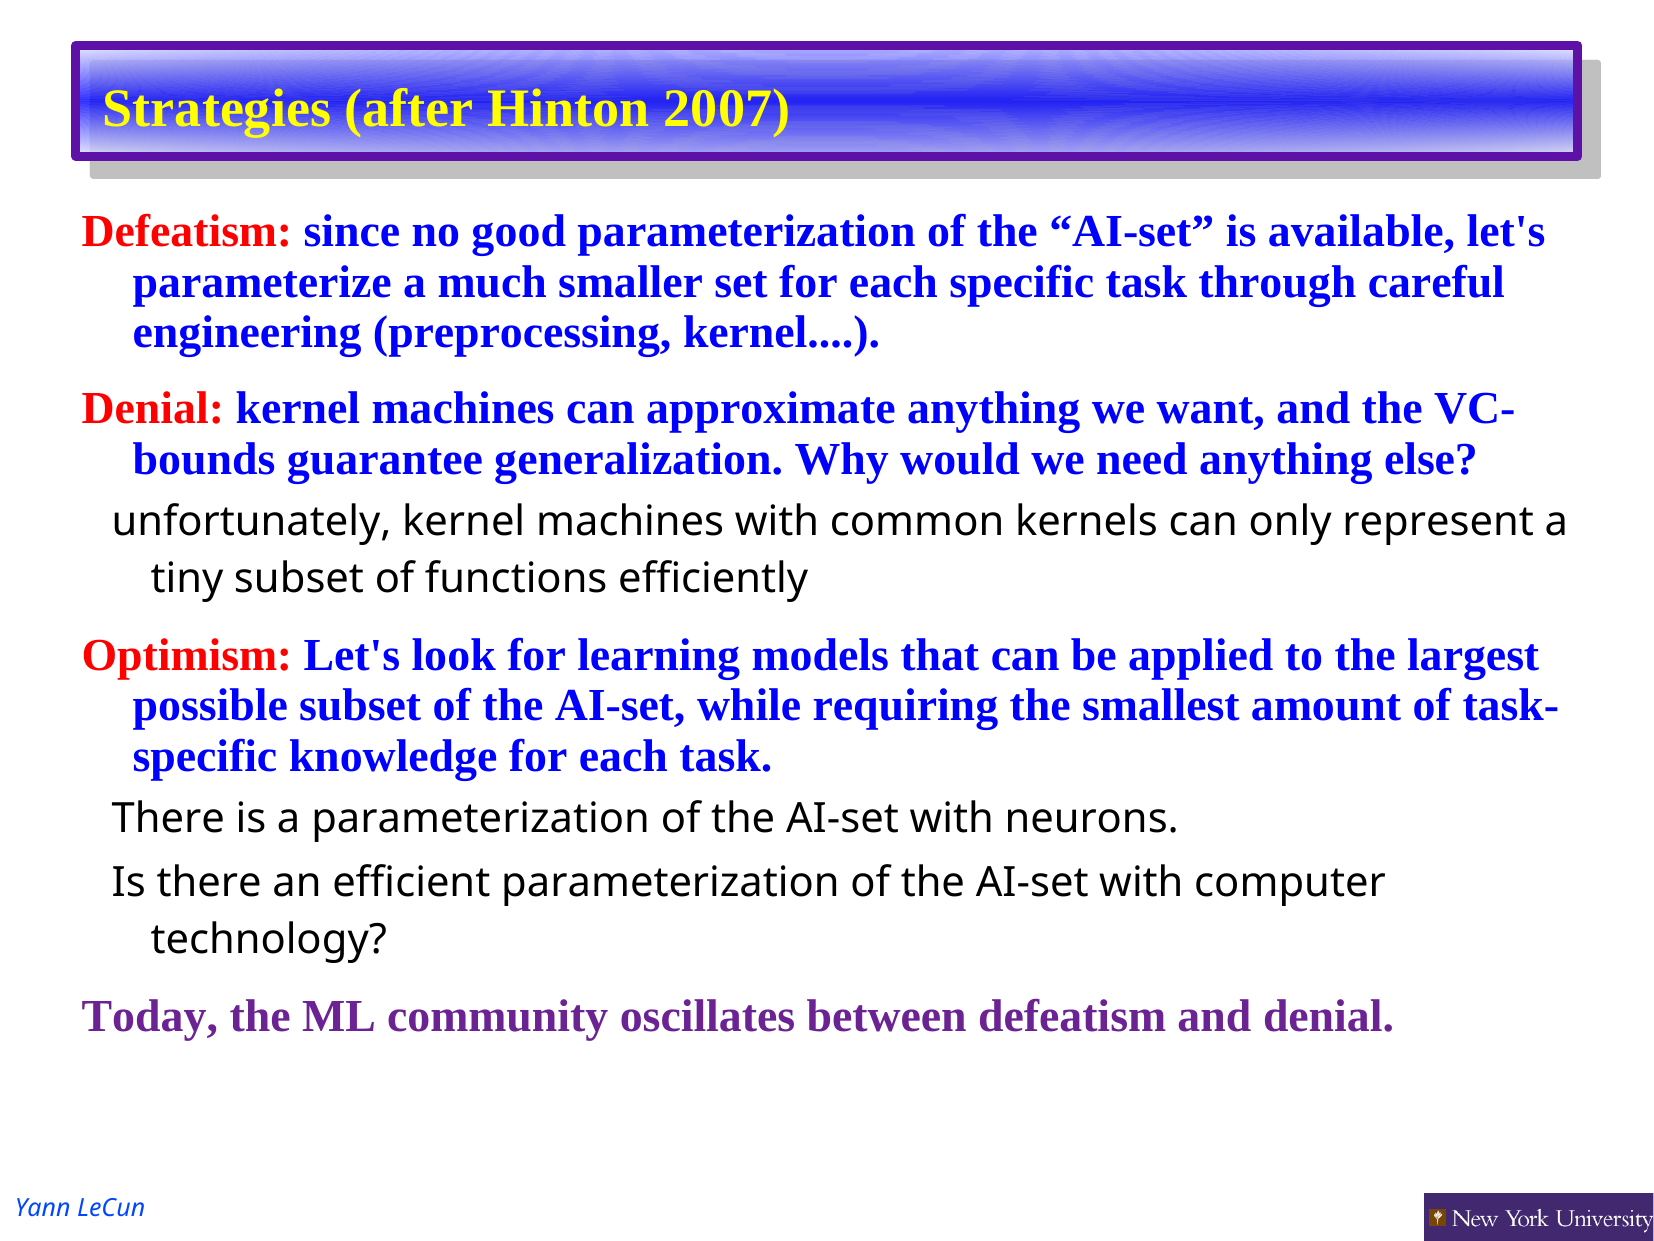

# Strategies (after Hinton 2007)
Defeatism: since no good parameterization of the “AI-set” is available, let's parameterize a much smaller set for each specific task through careful engineering (preprocessing, kernel....).
Denial: kernel machines can approximate anything we want, and the VC-bounds guarantee generalization. Why would we need anything else?
unfortunately, kernel machines with common kernels can only represent a tiny subset of functions efficiently
Optimism: Let's look for learning models that can be applied to the largest possible subset of the AI-set, while requiring the smallest amount of task-specific knowledge for each task.
There is a parameterization of the AI-set with neurons.
Is there an efficient parameterization of the AI-set with computer technology?
Today, the ML community oscillates between defeatism and denial.